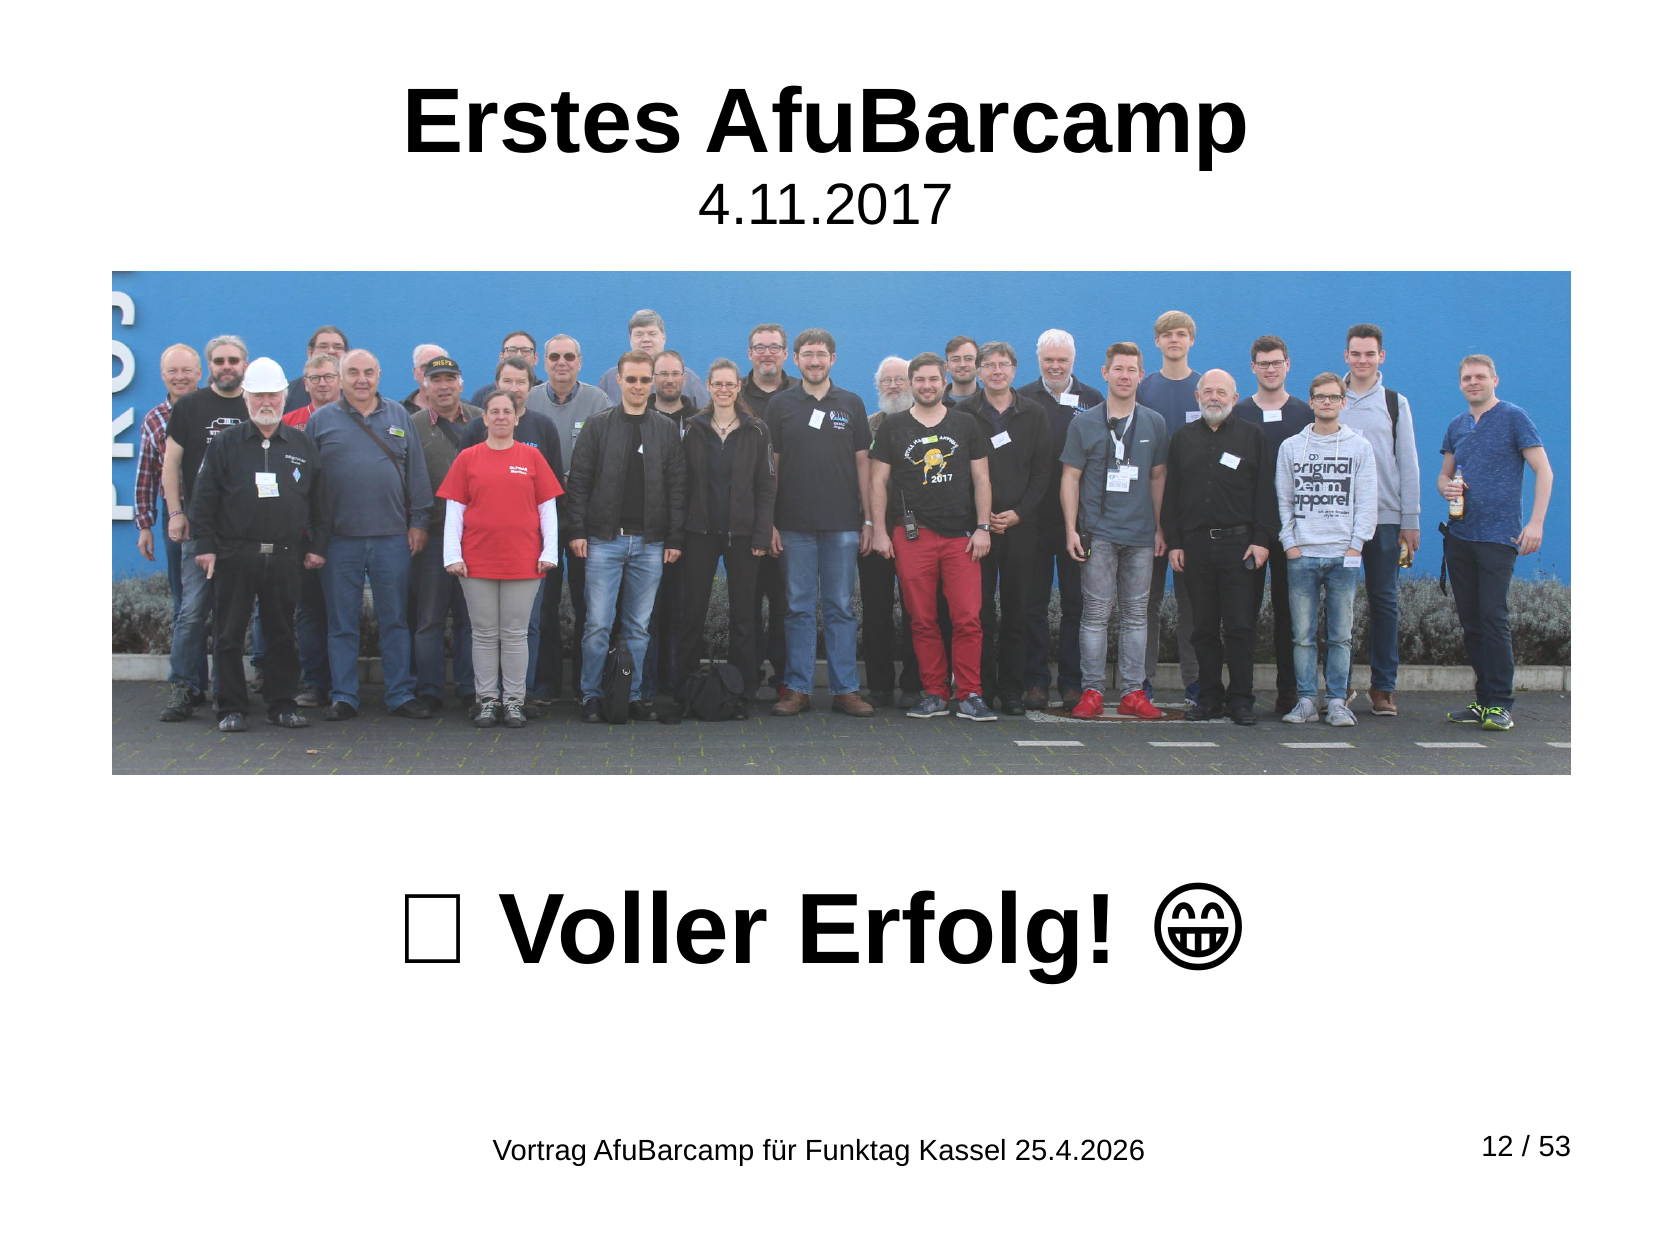

# Erstes AfuBarcamp 4.11.2017
 🤗 Voller Erfolg! 😁